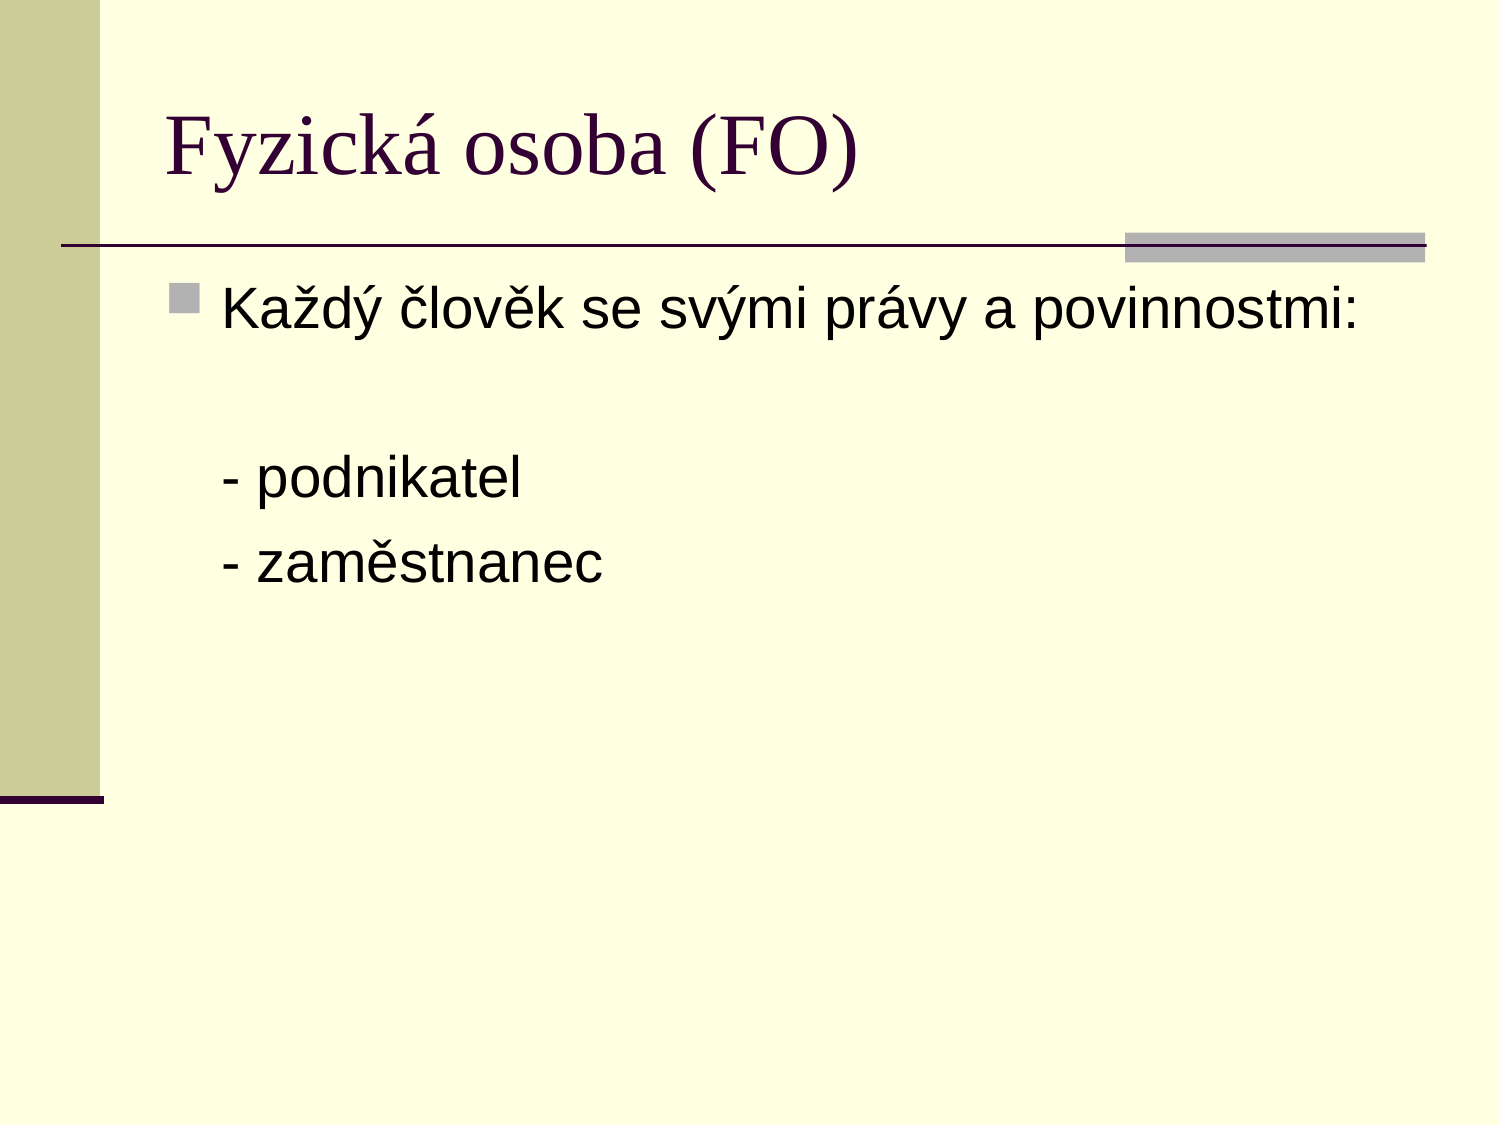

# Fyzická osoba (FO)
Každý člověk se svými právy a povinnostmi:
	- podnikatel
	- zaměstnanec